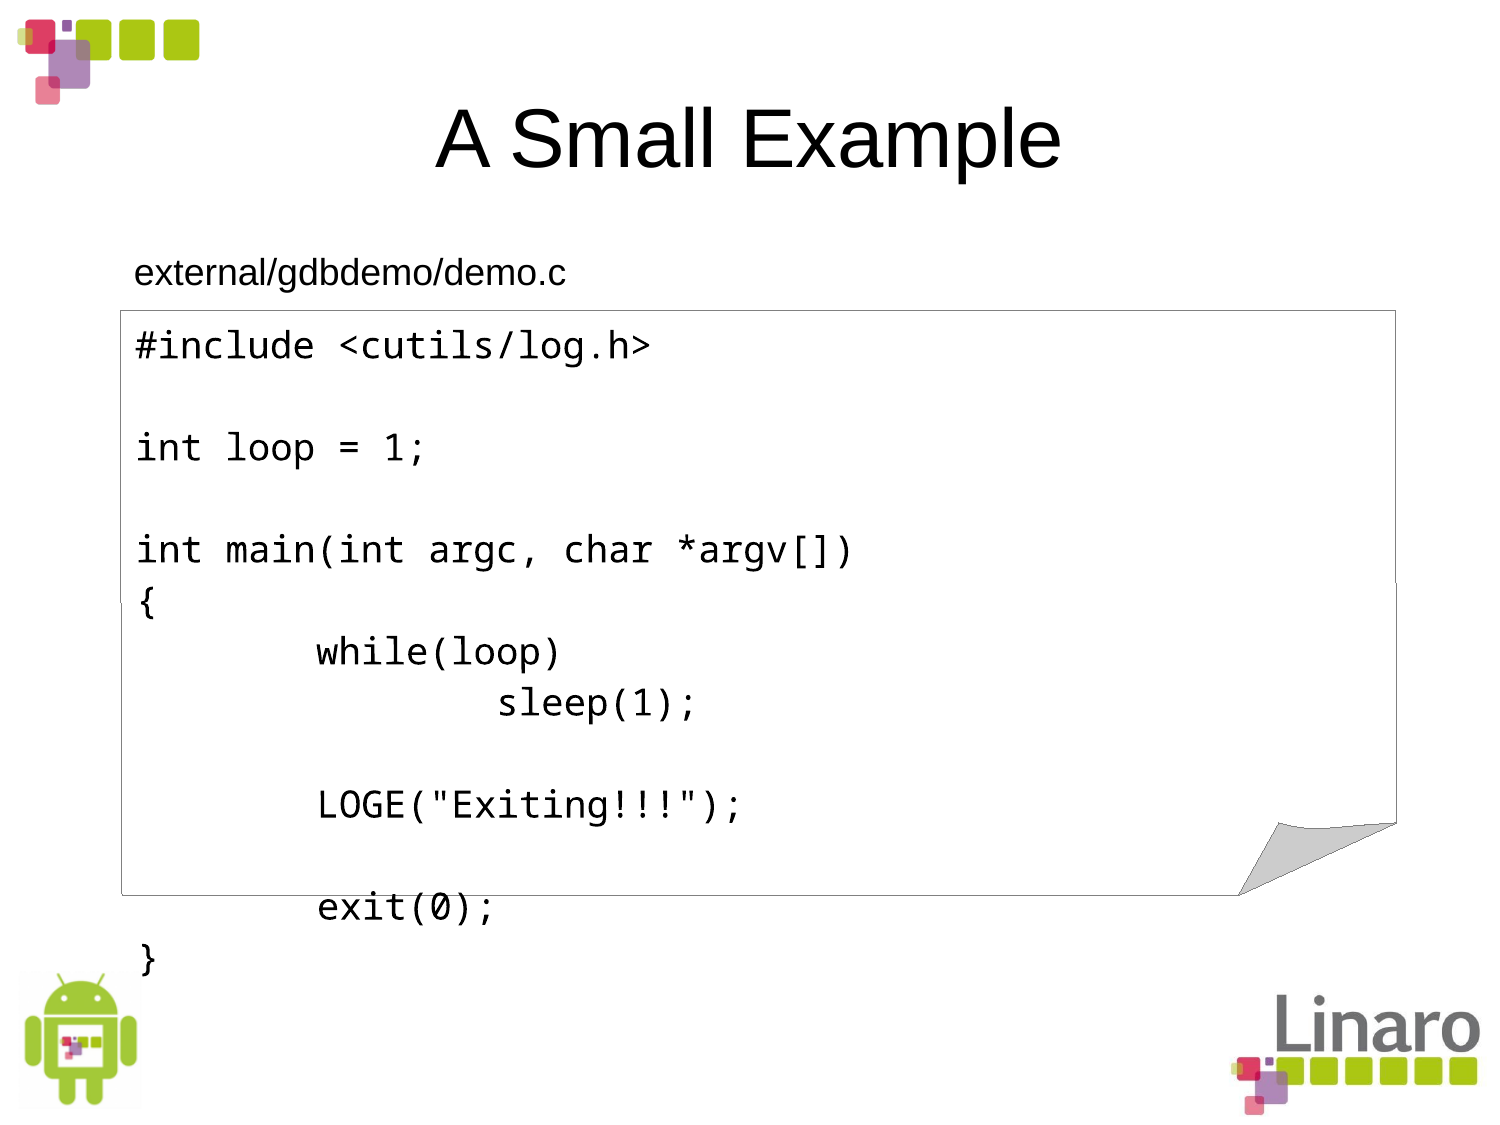

# A Small Example
external/gdbdemo/demo.c
#include <cutils/log.h>
int loop = 1;
int main(int argc, char *argv[])
{
 while(loop)
 sleep(1);
 LOGE("Exiting!!!");
 exit(0);
}